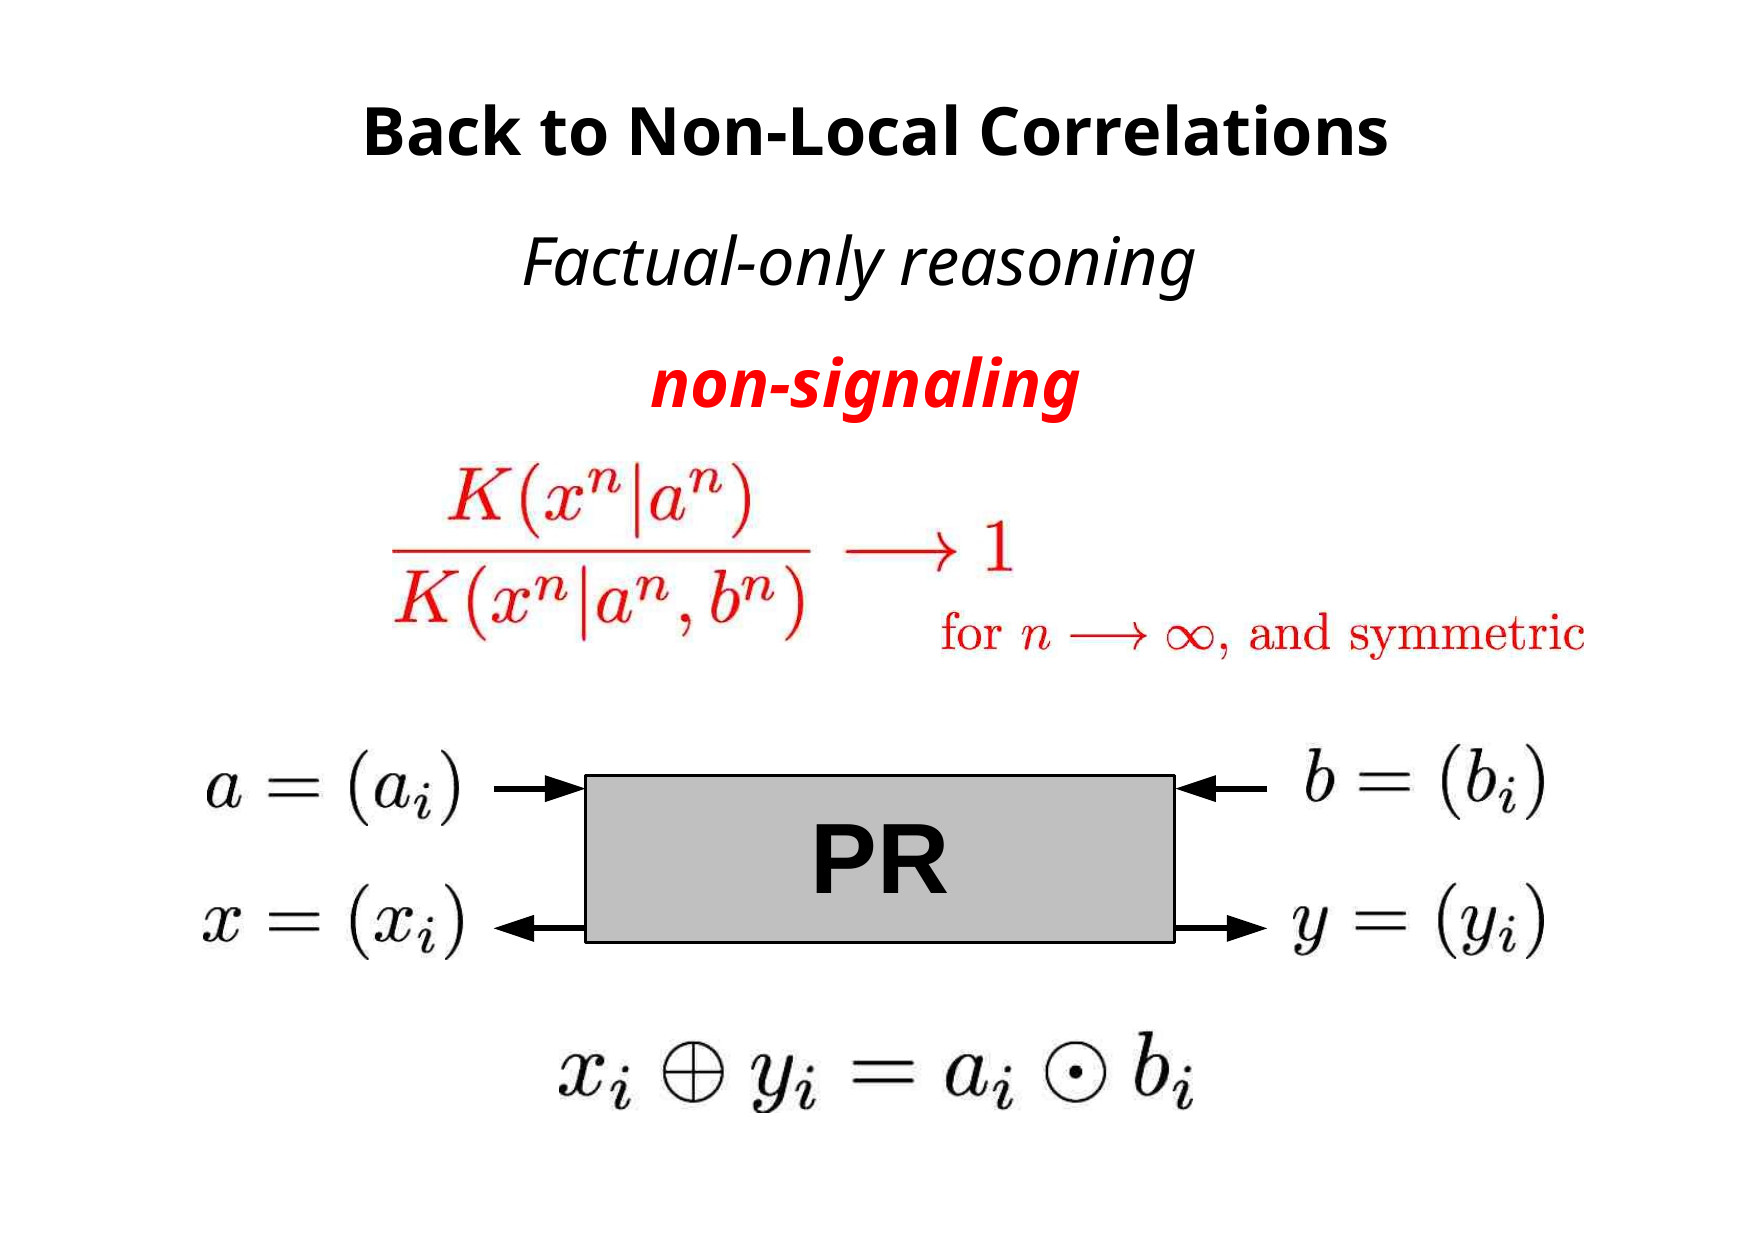

Back to Non-Local Correlations
Factual-only reasoning
non-signaling
PR